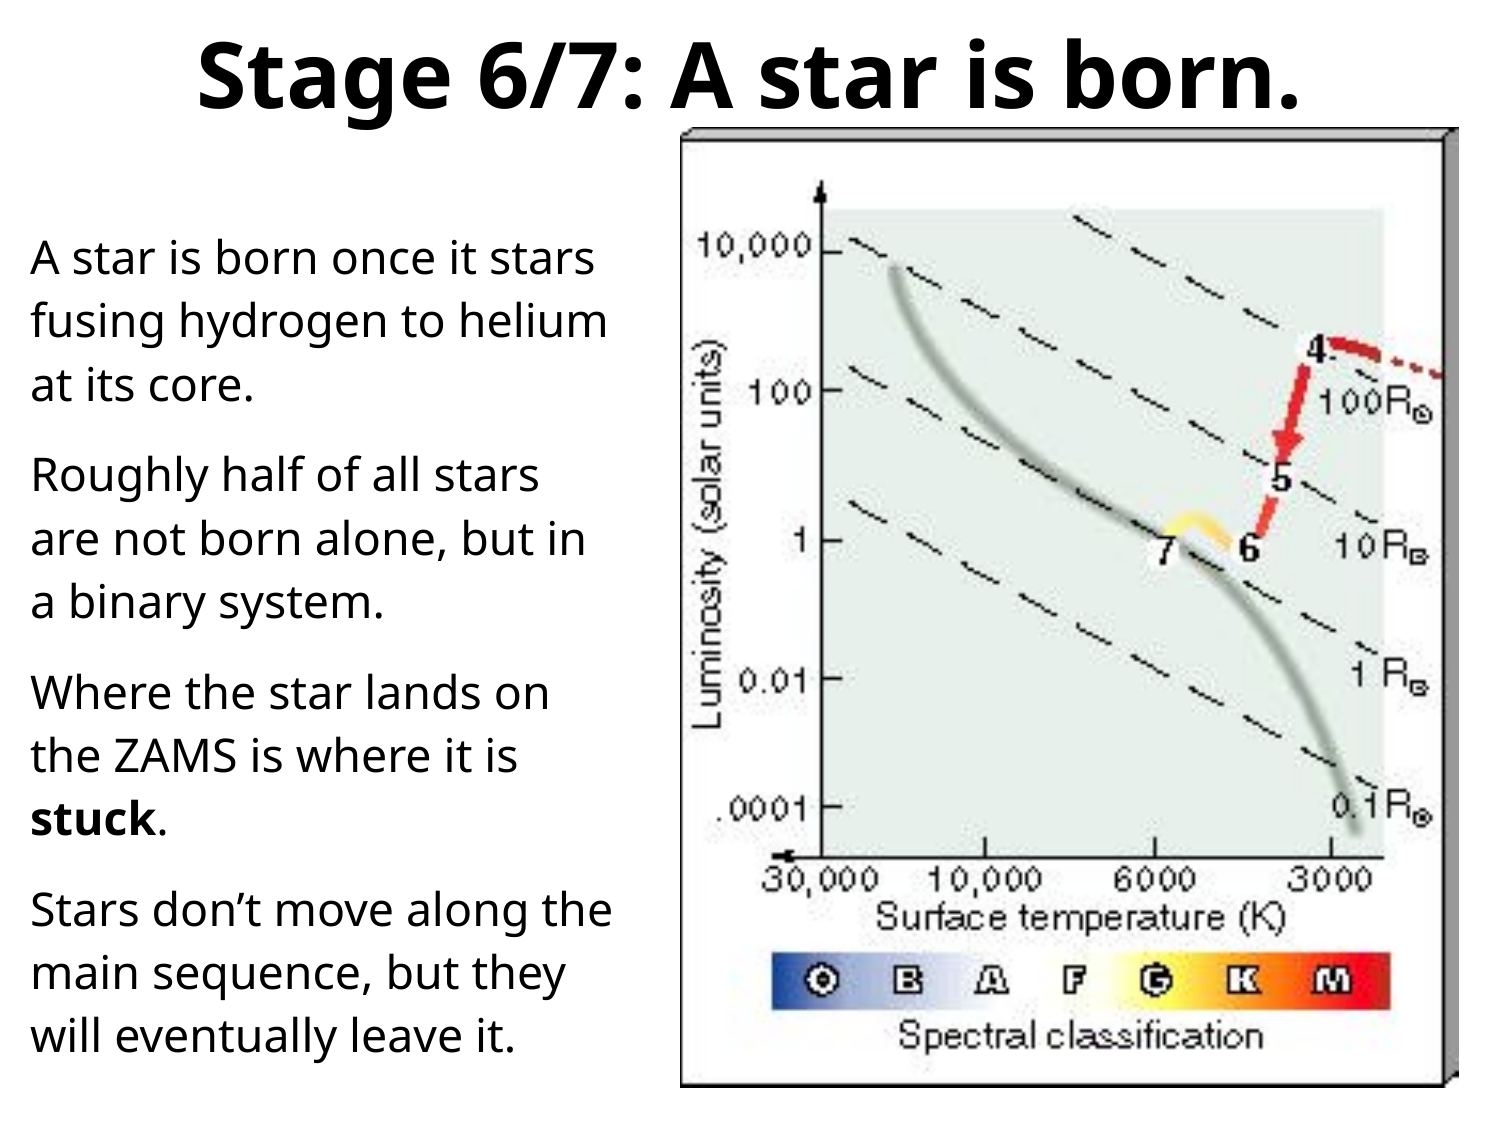

# Stage 6/7: A star is born.
A star is born once it stars fusing hydrogen to helium at its core.
Roughly half of all stars are not born alone, but in a binary system.
Where the star lands on the ZAMS is where it is stuck.
Stars don’t move along the main sequence, but they will eventually leave it.